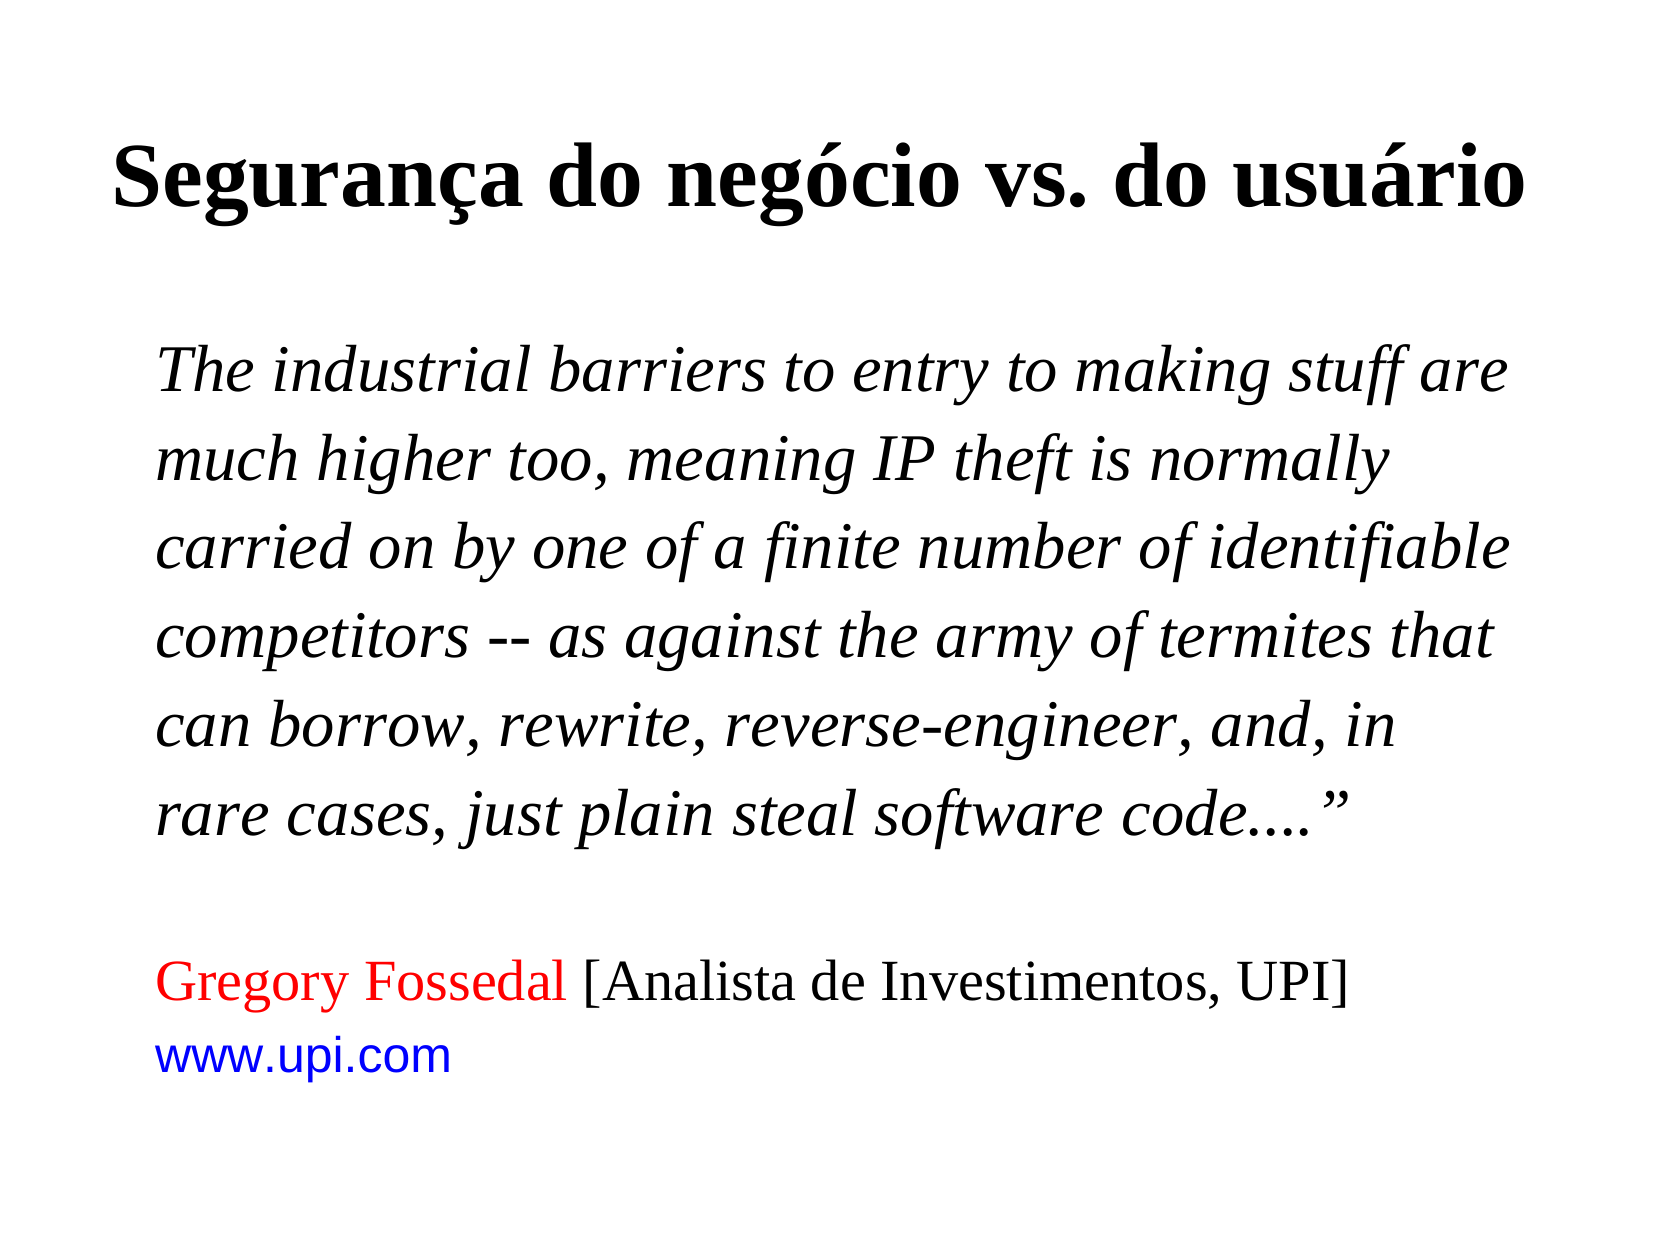

# Segurança do negócio vs. do usuário
The industrial barriers to entry to making stuff are much higher too, meaning IP theft is normally carried on by one of a finite number of identifiable competitors -- as against the army of termites that can borrow, rewrite, reverse-engineer, and, in rare cases, just plain steal software code....”
Gregory Fossedal [Analista de Investimentos, UPI]
www.upi.com